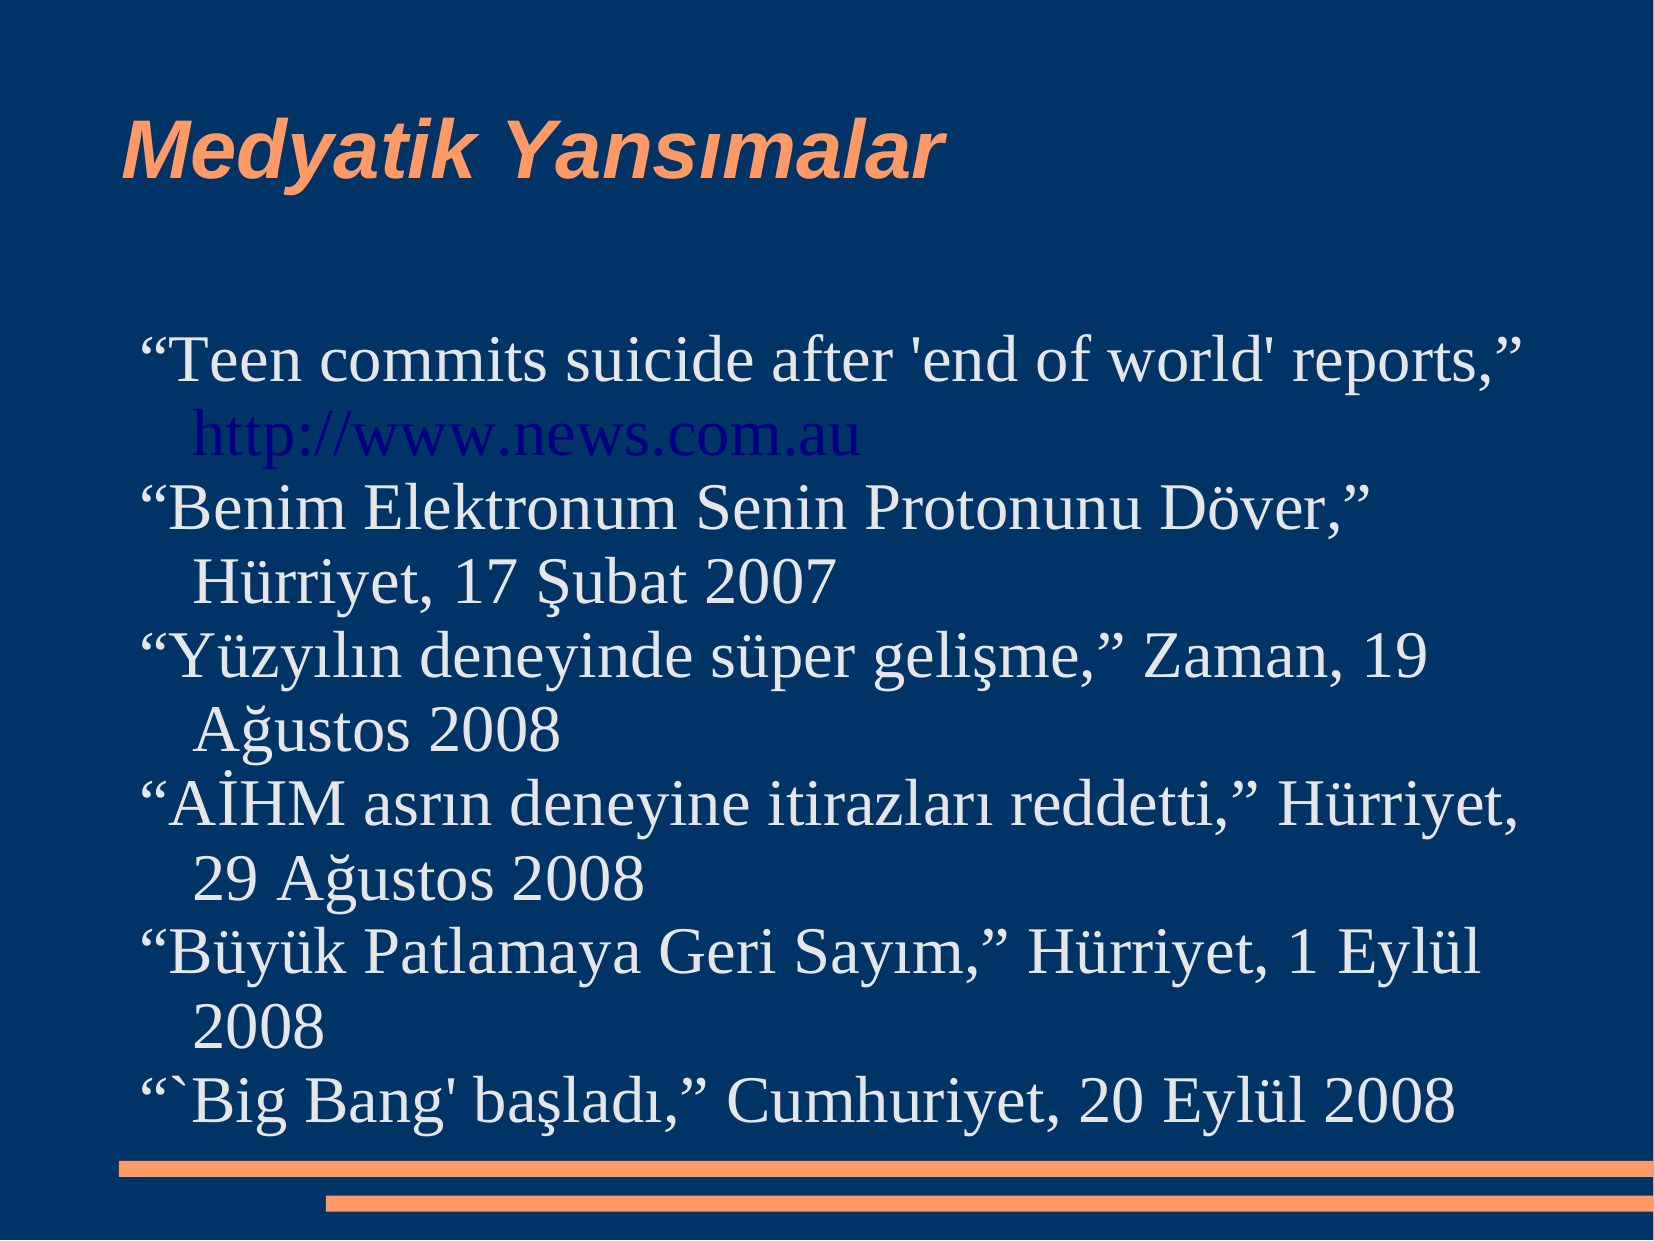

# Medyatik Yansımalar
“Teen commits suicide after 'end of world' reports,” http://www.news.com.au
“Benim Elektronum Senin Protonunu Döver,” Hürriyet, 17 Şubat 2007
“Yüzyılın deneyinde süper gelişme,” Zaman, 19 Ağustos 2008
“AİHM asrın deneyine itirazları reddetti,” Hürriyet, 29 Ağustos 2008
“Büyük Patlamaya Geri Sayım,” Hürriyet, 1 Eylül 2008
“`Big Bang' başladı,” Cumhuriyet, 20 Eylül 2008